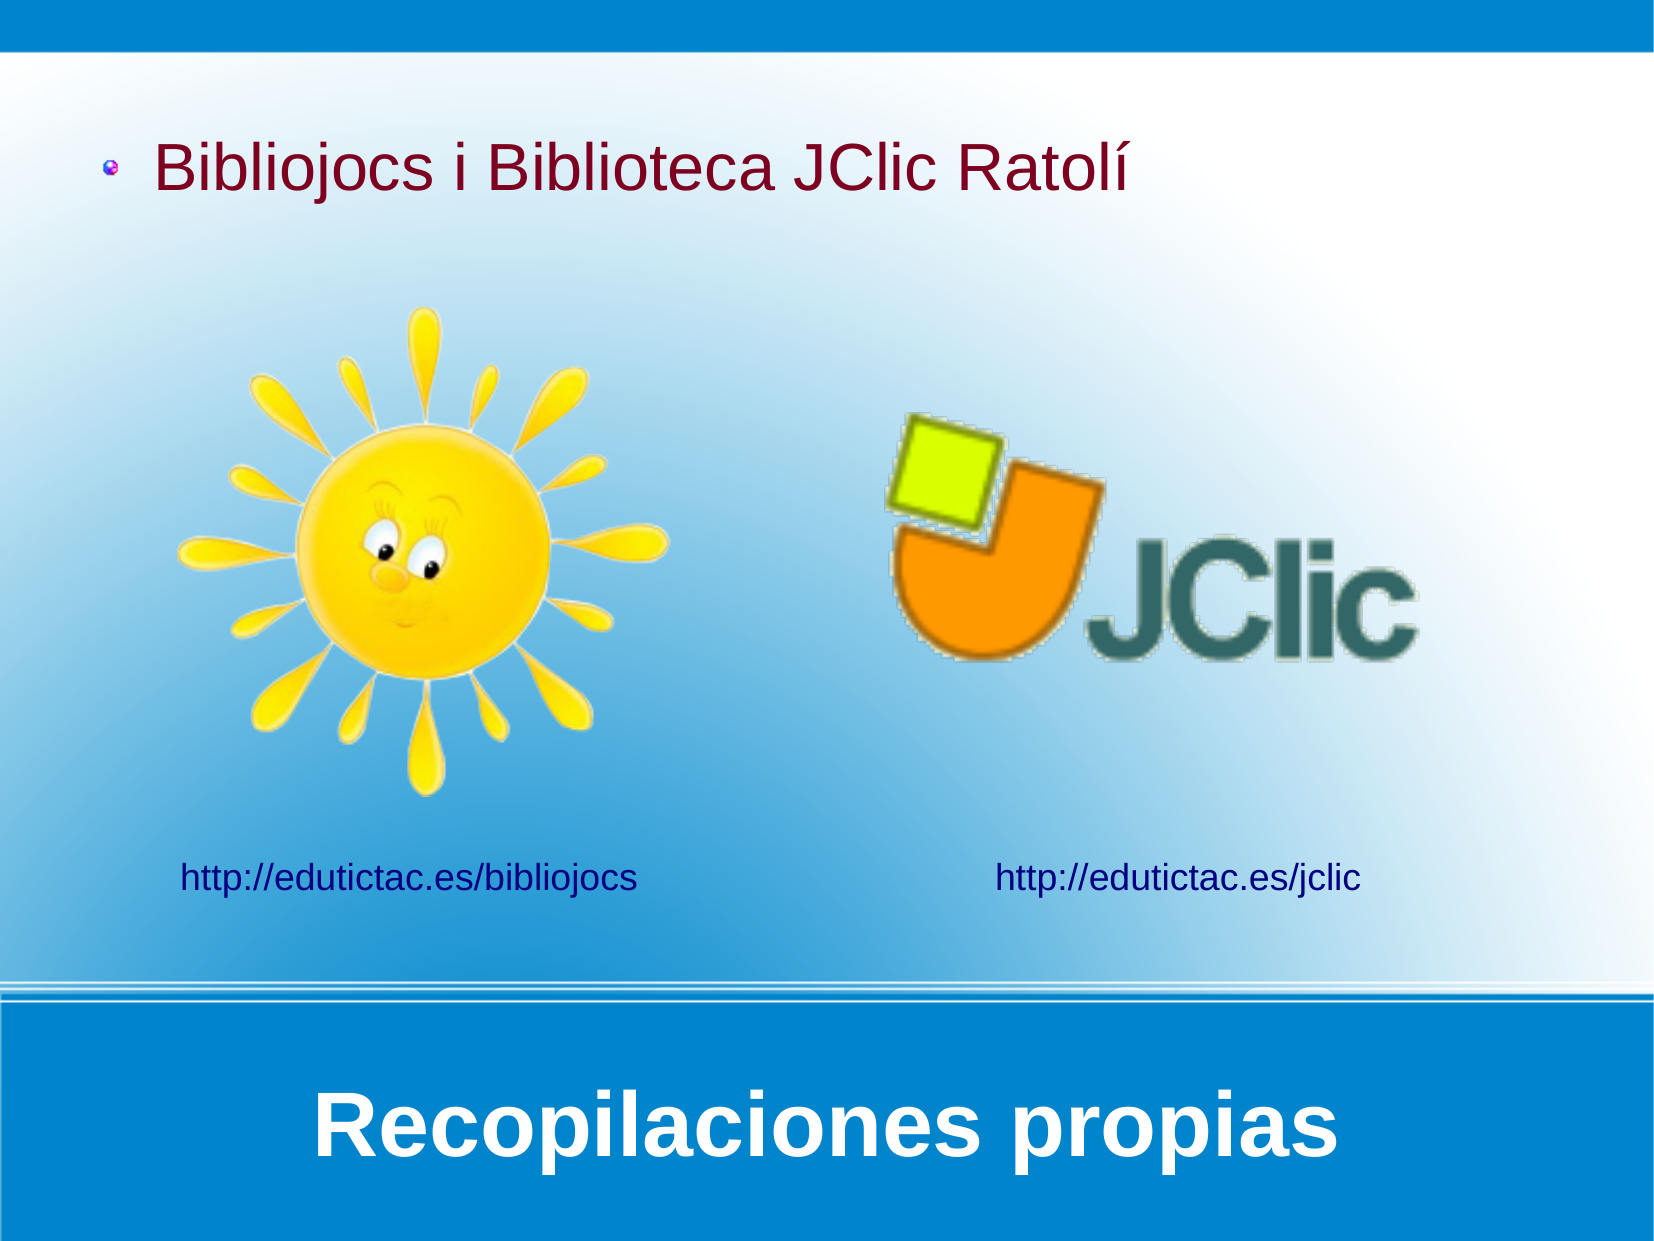

Bibliojocs i Biblioteca JClic Ratolí
http://edutictac.es/bibliojocs
http://edutictac.es/jclic
# Recopilaciones propias